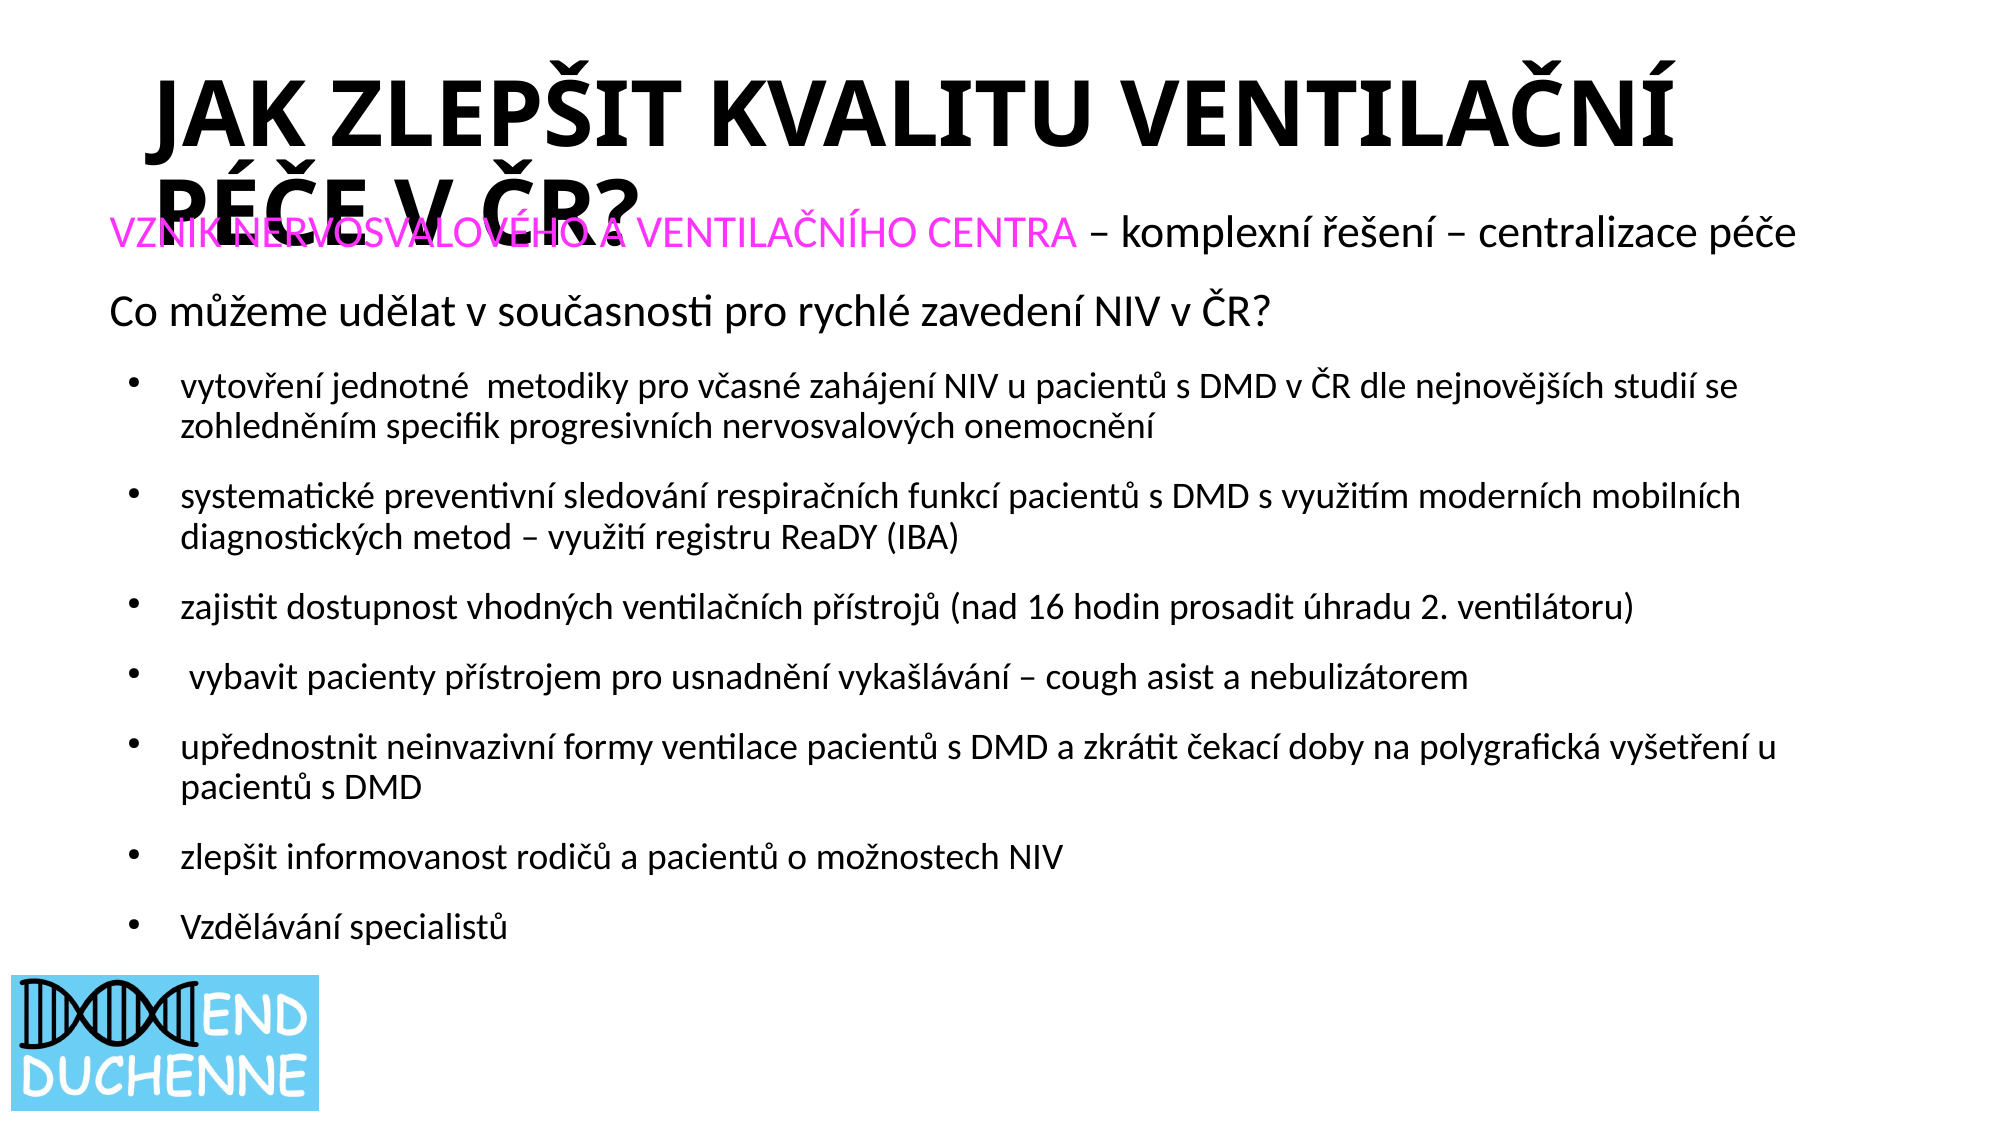

# JAK ZLEPŠIT KVALITU VENTILAČNÍ PÉČE V ČR?
VZNIK NERVOSVALOVÉHO A VENTILAČNÍHO CENTRA – komplexní řešení – centralizace péče
Co můžeme udělat v současnosti pro rychlé zavedení NIV v ČR?
vytovření jednotné metodiky pro včasné zahájení NIV u pacientů s DMD v ČR dle nejnovějších studií se zohledněním specifik progresivních nervosvalových onemocnění
systematické preventivní sledování respiračních funkcí pacientů s DMD s využitím moderních mobilních diagnostických metod – využití registru ReaDY (IBA)
zajistit dostupnost vhodných ventilačních přístrojů (nad 16 hodin prosadit úhradu 2. ventilátoru)
 vybavit pacienty přístrojem pro usnadnění vykašlávání – cough asist a nebulizátorem
upřednostnit neinvazivní formy ventilace pacientů s DMD a zkrátit čekací doby na polygrafická vyšetření u pacientů s DMD
zlepšit informovanost rodičů a pacientů o možnostech NIV
Vzdělávání specialistů